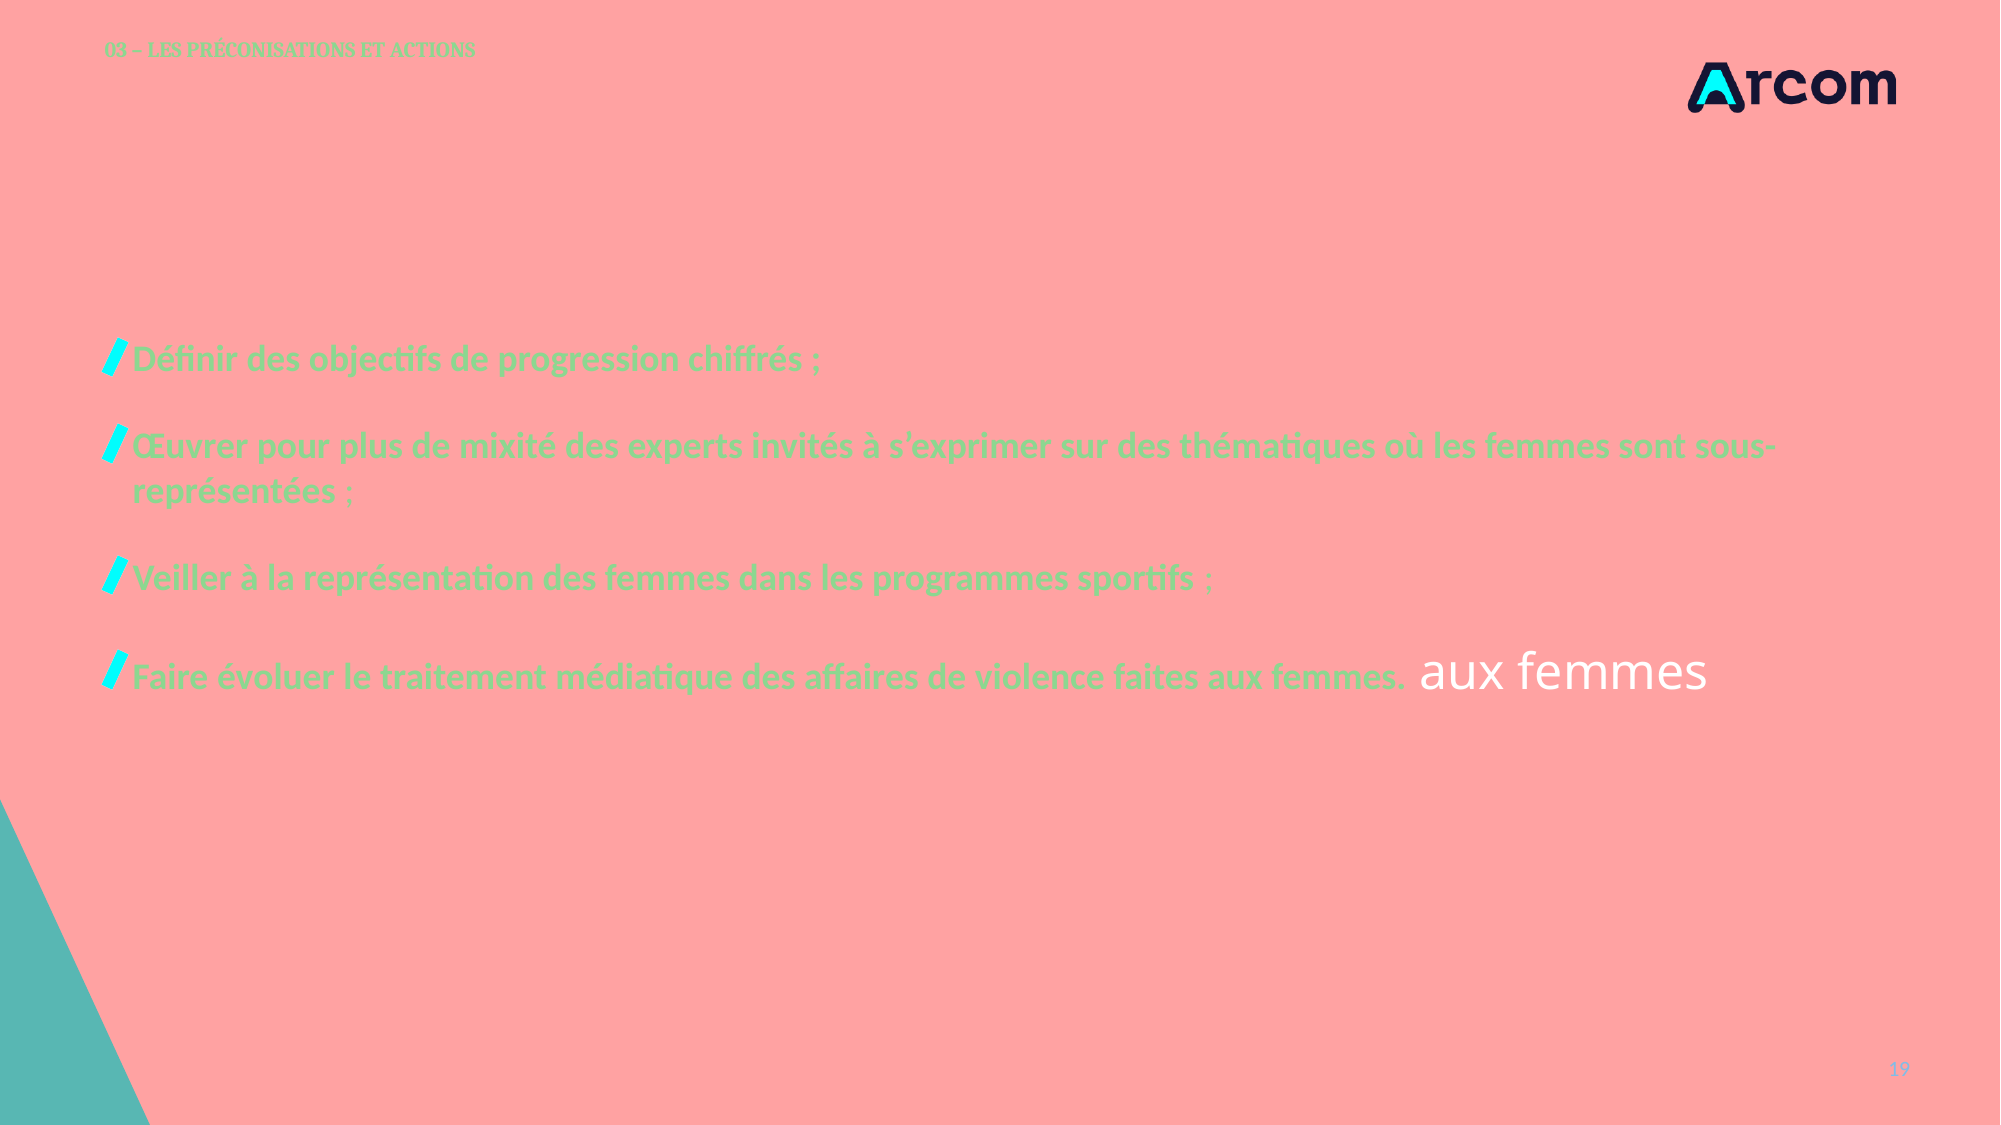

# 03 – LES Préconisations et actions
Définir des objectifs de progression chiffrés ;
Œuvrer pour plus de mixité des experts invités à s’exprimer sur des thématiques où les femmes sont sous-représentées ;
Veiller à la représentation des femmes dans les programmes sportifs ;
Faire évoluer le traitement médiatique des affaires de violence faites aux femmes. aux femmes